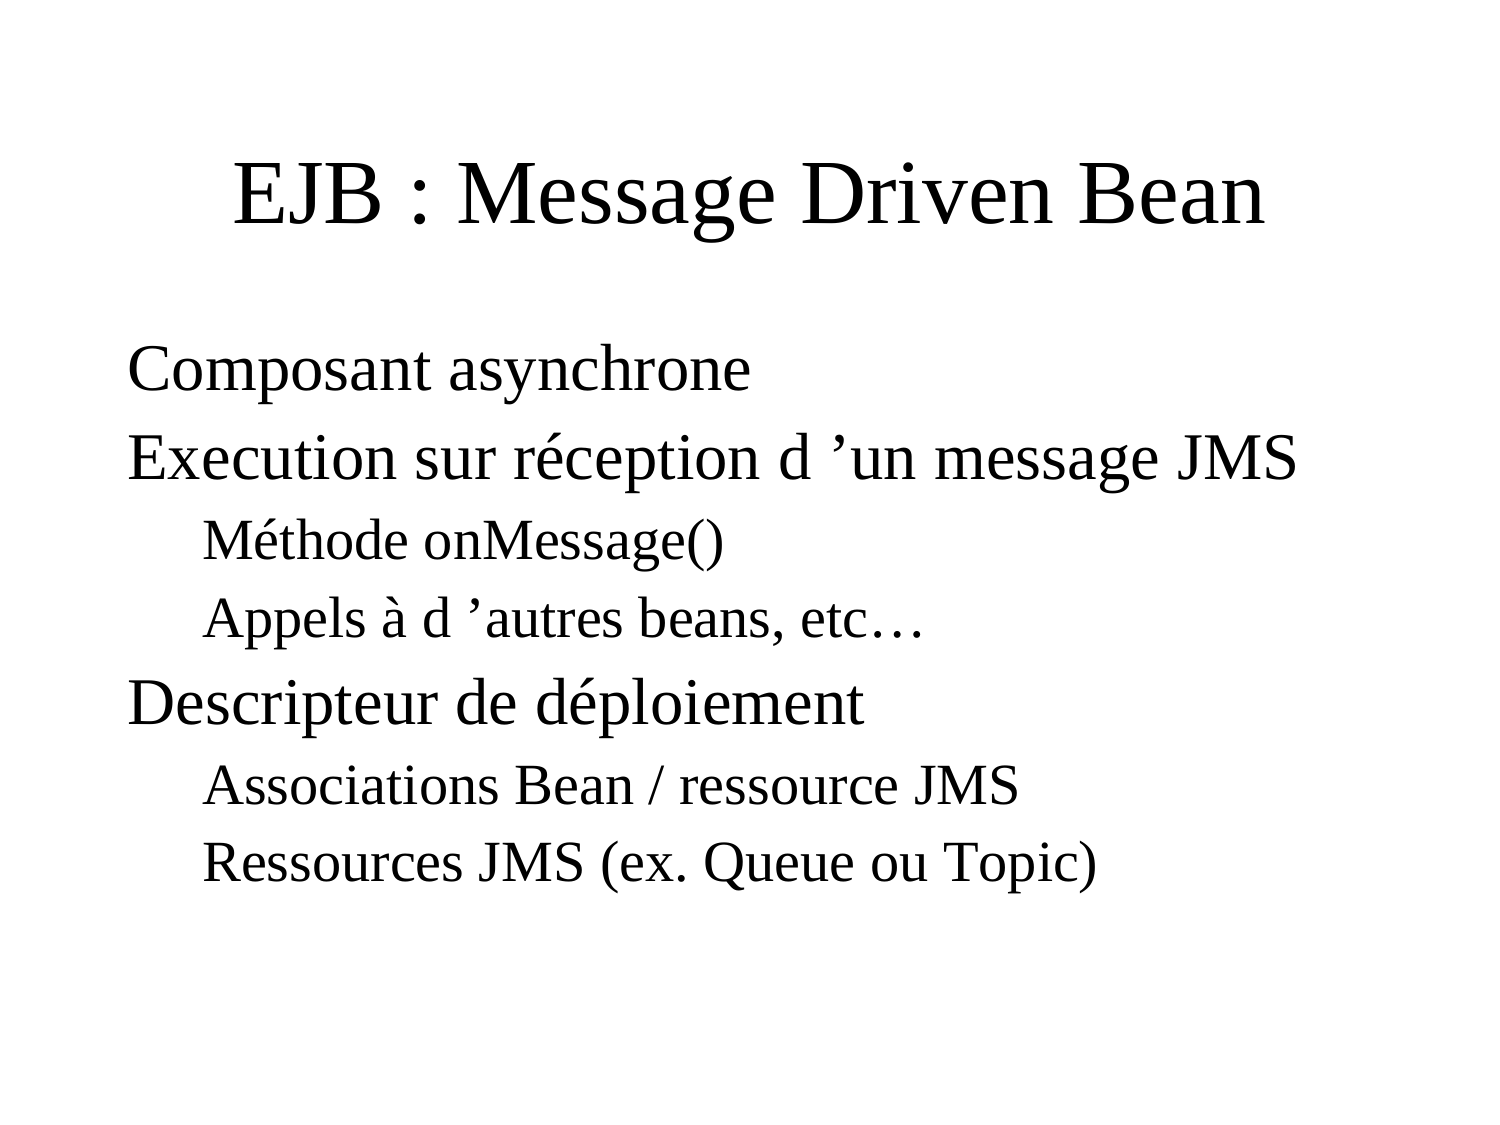

# EJB : Message Driven Bean
Composant asynchrone
Execution sur réception d ’un message JMS
Méthode onMessage()
Appels à d ’autres beans, etc…
Descripteur de déploiement
Associations Bean / ressource JMS
Ressources JMS (ex. Queue ou Topic)